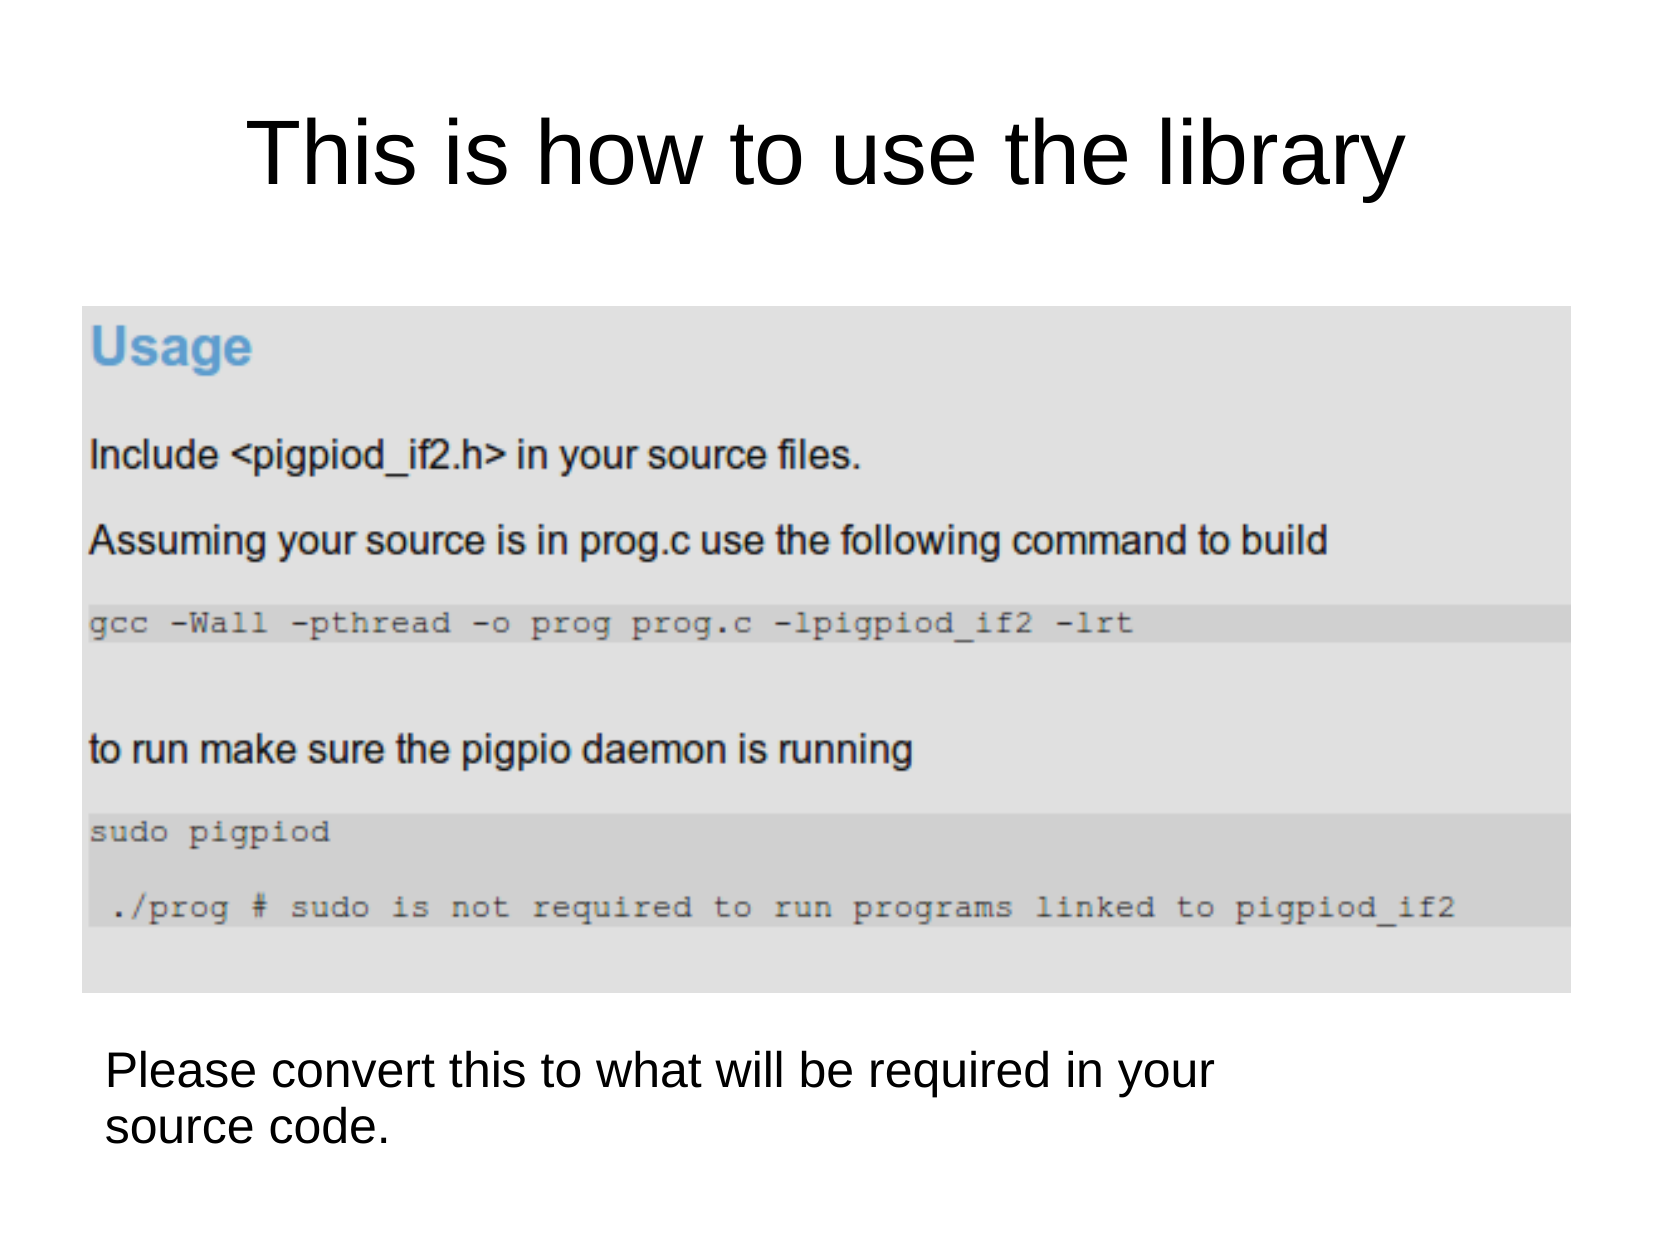

# This is how to use the library
Please convert this to what will be required in your source code.